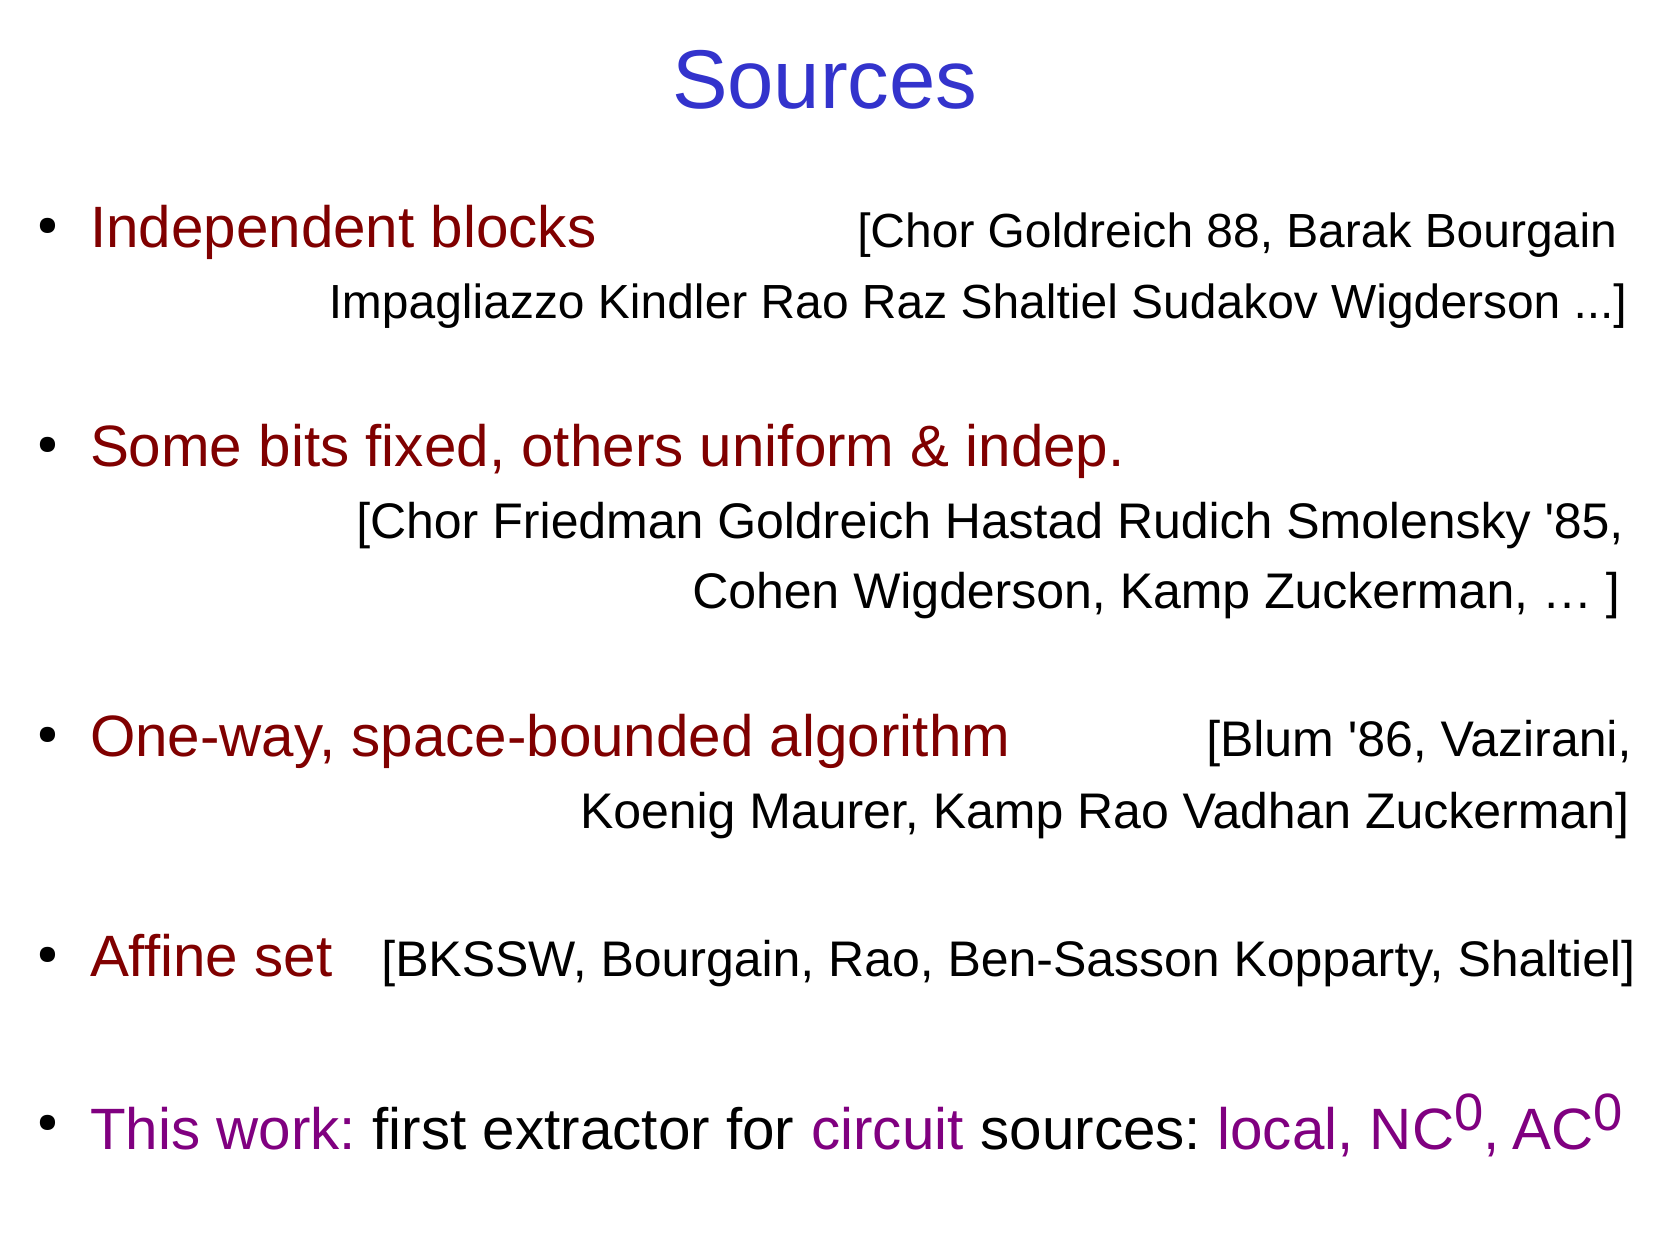

Sources
# Independent blocks [Chor Goldreich 88, Barak Bourgain
 Impagliazzo Kindler Rao Raz Shaltiel Sudakov Wigderson ...]
Some bits fixed, others uniform & indep.
 [Chor Friedman Goldreich Hastad Rudich Smolensky '85,
 Cohen Wigderson, Kamp Zuckerman, … ]
One-way, space-bounded algorithm [Blum '86, Vazirani,
 Koenig Maurer, Kamp Rao Vadhan Zuckerman]
Affine set [BKSSW, Bourgain, Rao, Ben-Sasson Kopparty, Shaltiel]
This work: first extractor for circuit sources: local, NC0, AC0